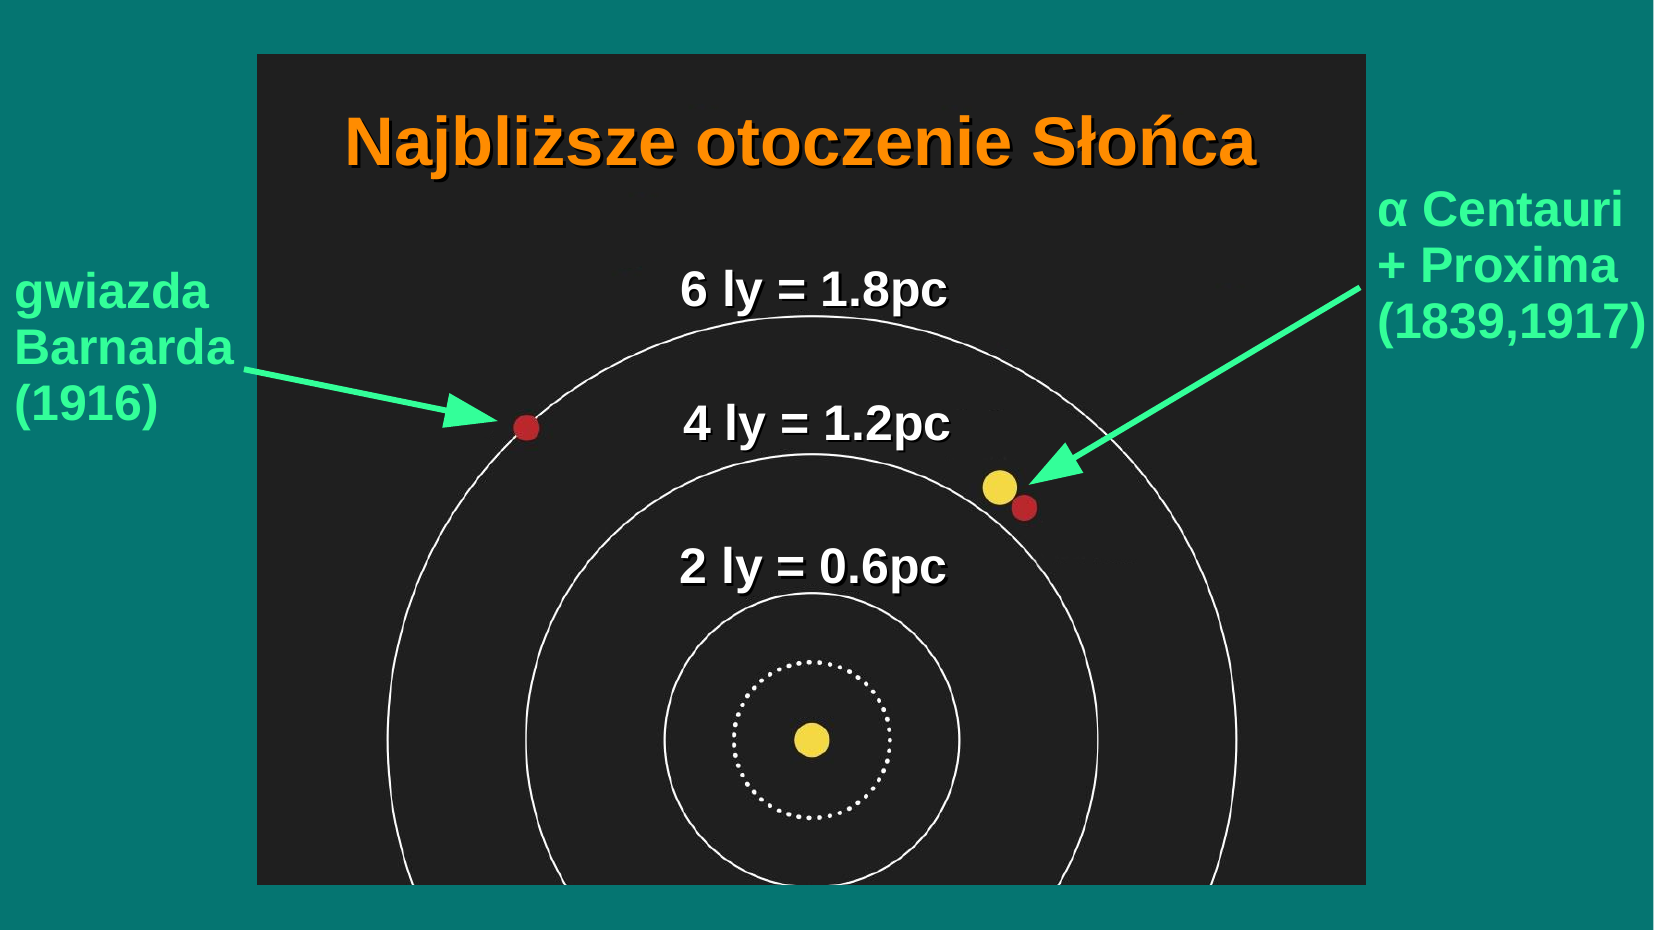

# Najbliższe otoczenie Słońca
α Centauri
+ Proxima
(1839,1917)
6 ly = 1.8pc
gwiazda
Barnarda
(1916)
4 ly = 1.2pc
2 ly = 0.6pc